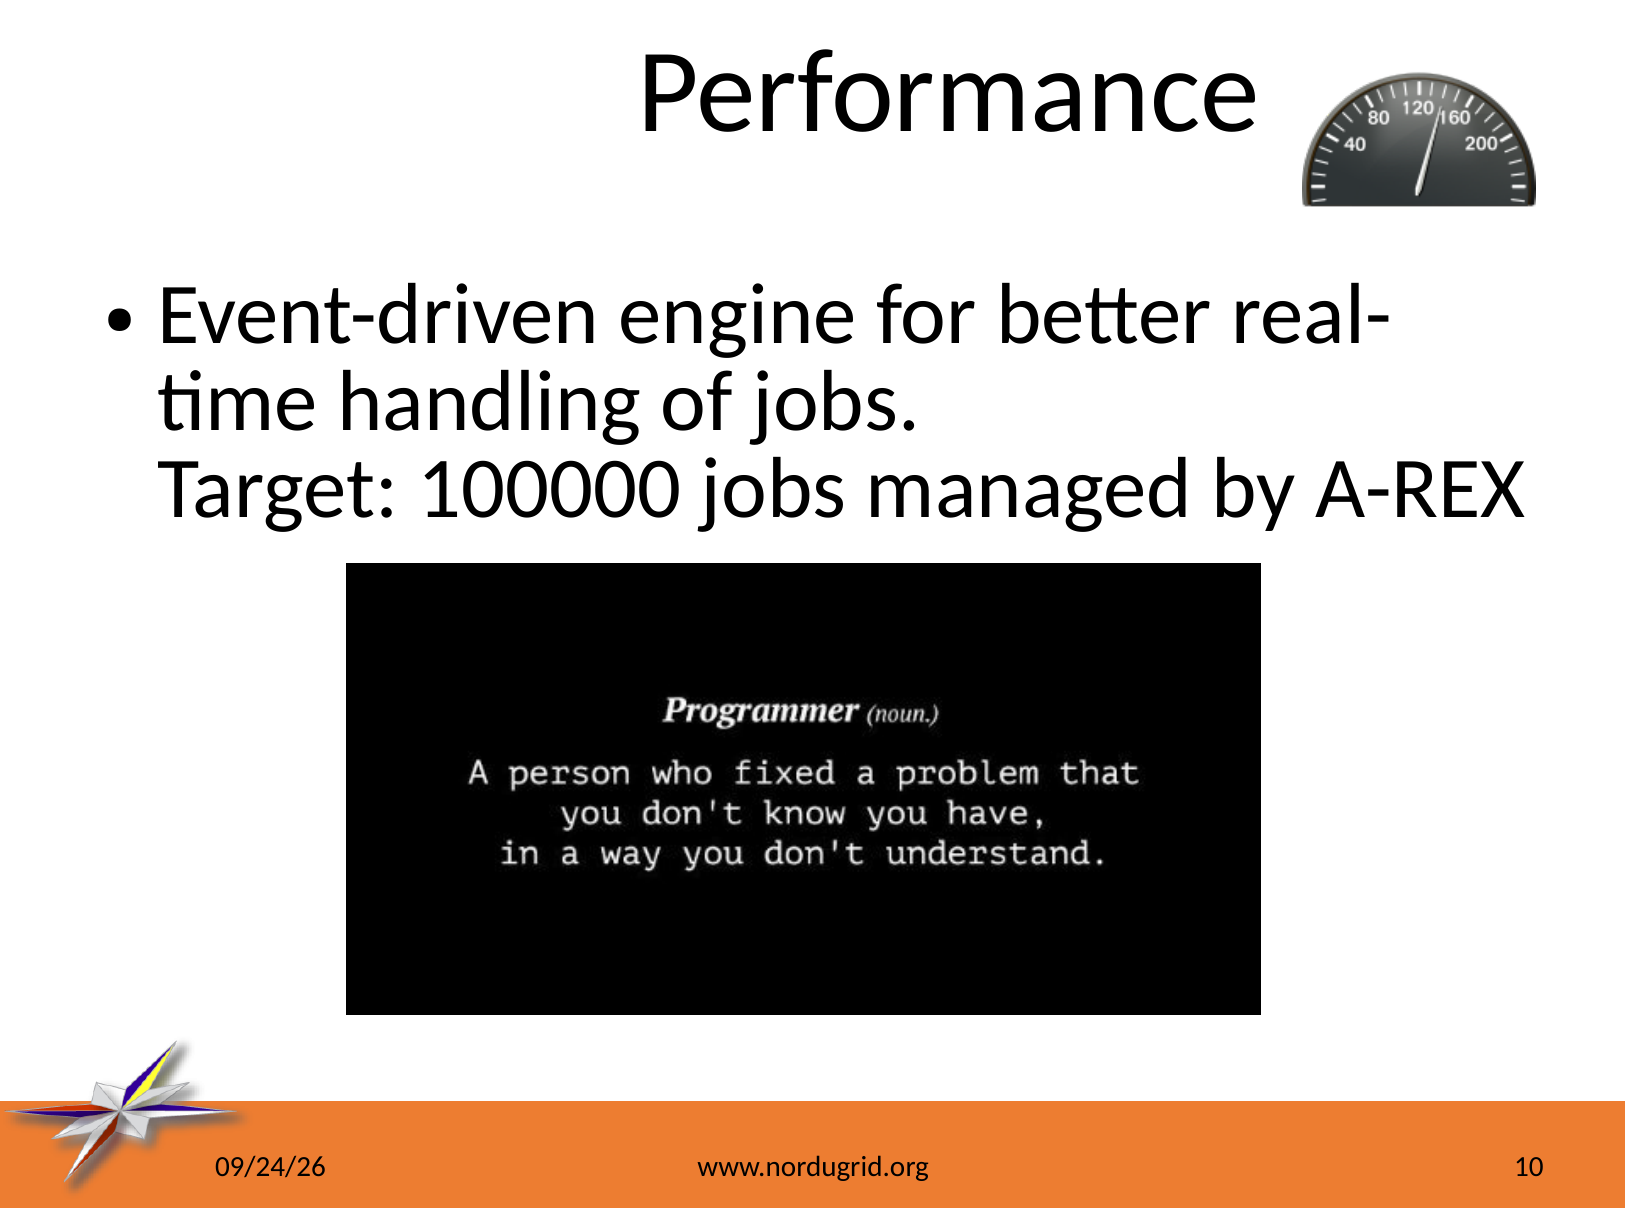

# Performance
Event-driven engine for better real-time handling of jobs.
Target: 100000 jobs managed by A-REX
www.nordugrid.org
10